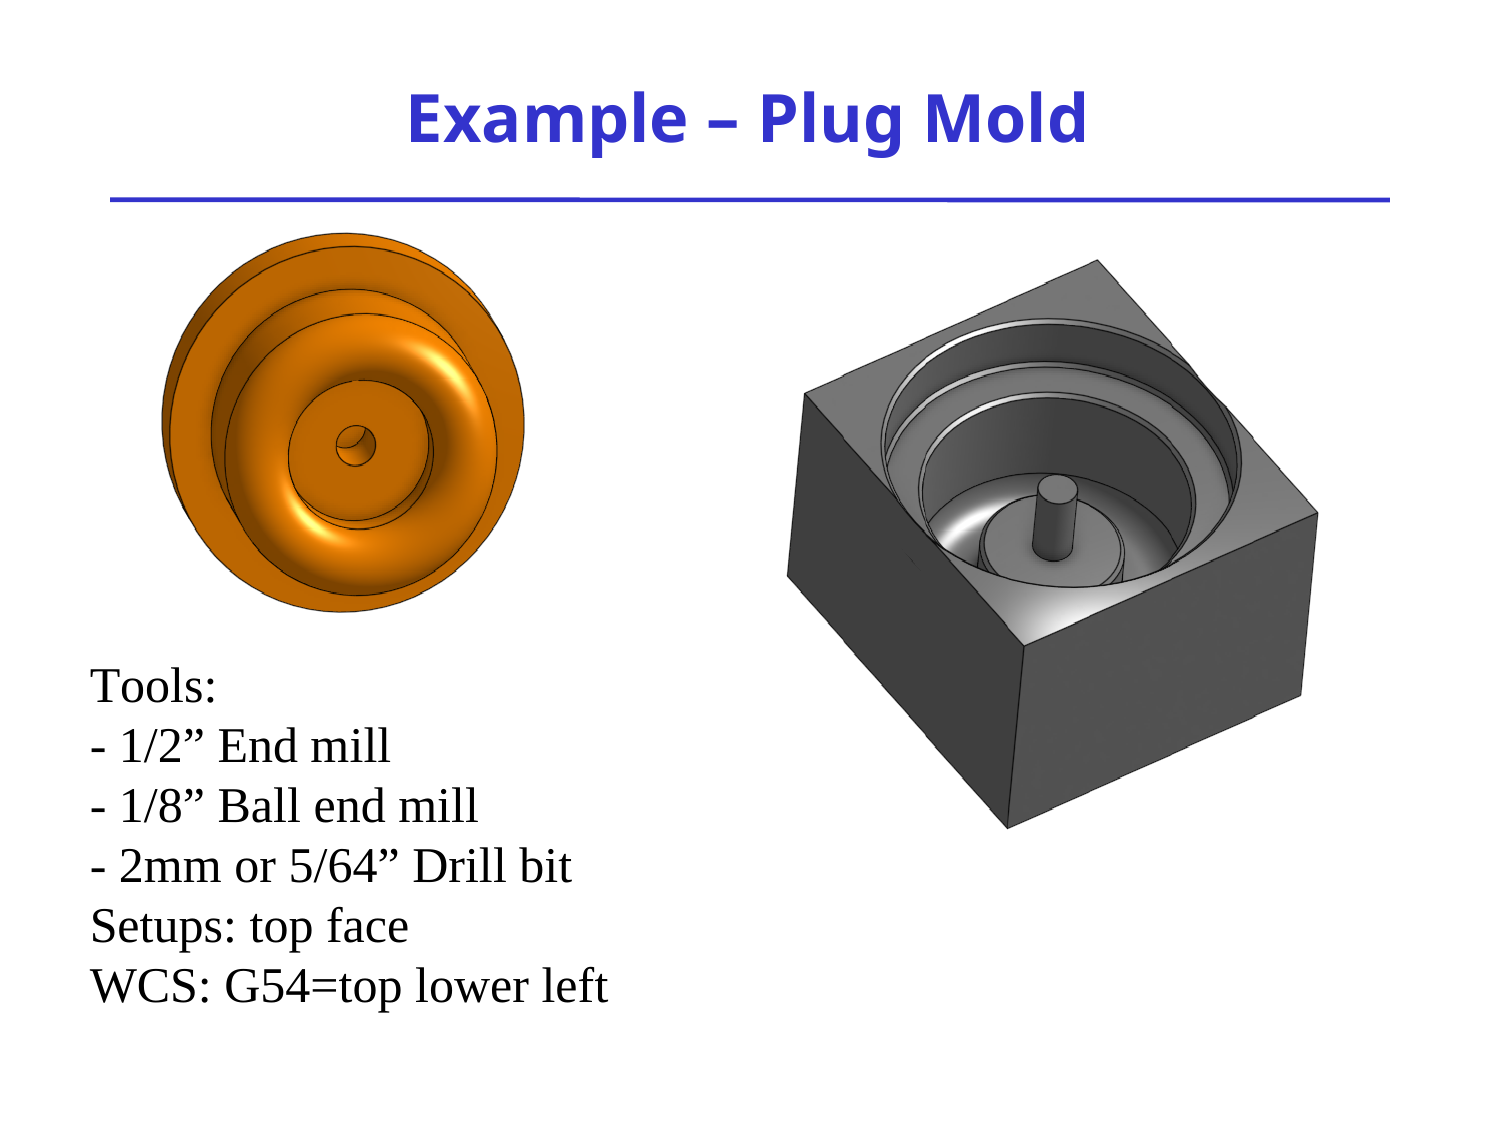

# Example – Plug Mold
Tools:
- 1/2” End mill
- 1/8” Ball end mill
- 2mm or 5/64” Drill bit
Setups: top face
WCS: G54=top lower left